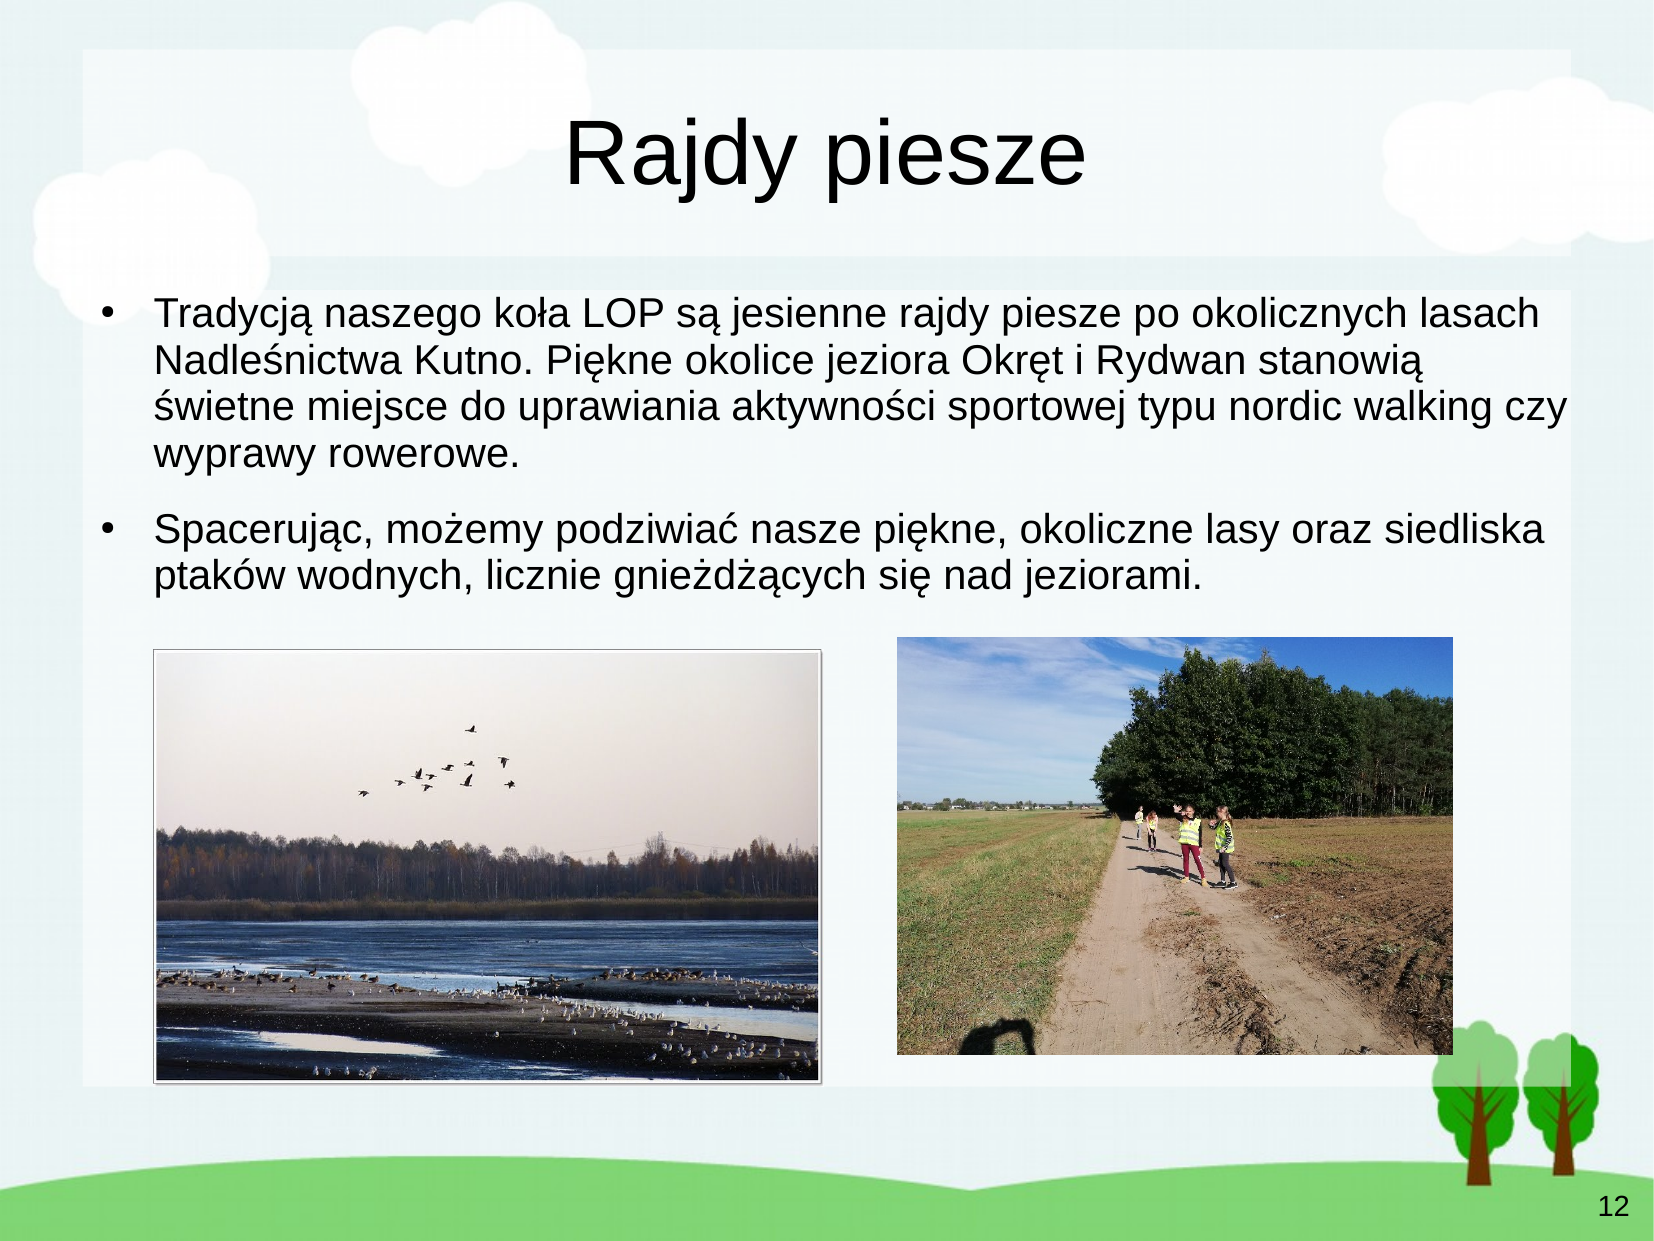

# Rajdy piesze
Tradycją naszego koła LOP są jesienne rajdy piesze po okolicznych lasach Nadleśnictwa Kutno. Piękne okolice jeziora Okręt i Rydwan stanowią świetne miejsce do uprawiania aktywności sportowej typu nordic walking czy wyprawy rowerowe.
Spacerując, możemy podziwiać nasze piękne, okoliczne lasy oraz siedliska ptaków wodnych, licznie gnieżdżących się nad jeziorami.
12